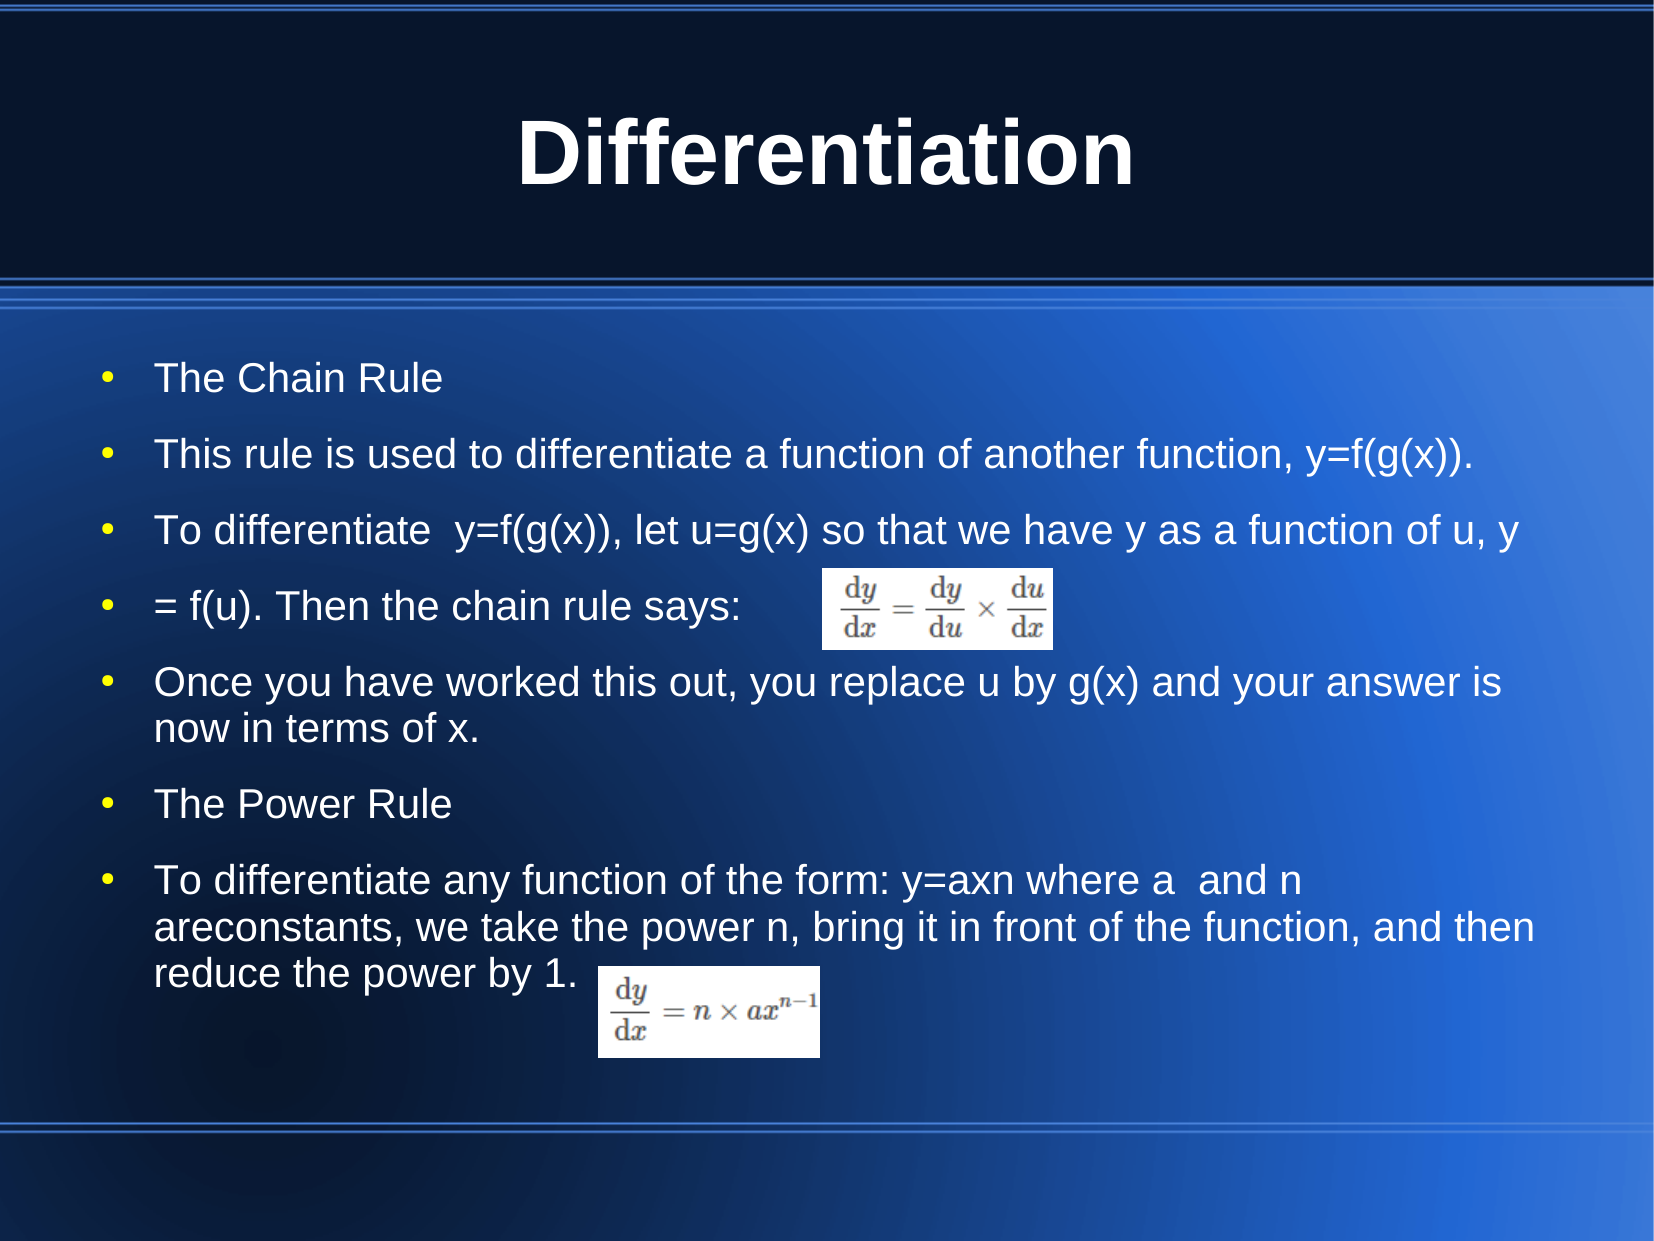

# Differentiation
The Chain Rule
This rule is used to differentiate a function of another function, y=f(g(x)).
To differentiate y=f(g(x)), let u=g(x) so that we have y as a function of u, y
= f(u). Then the chain rule says:
Once you have worked this out, you replace u by g(x) and your answer is now in terms of x.
The Power Rule
To differentiate any function of the form: y=axn where a and n areconstants, we take the power n, bring it in front of the function, and then reduce the power by 1.